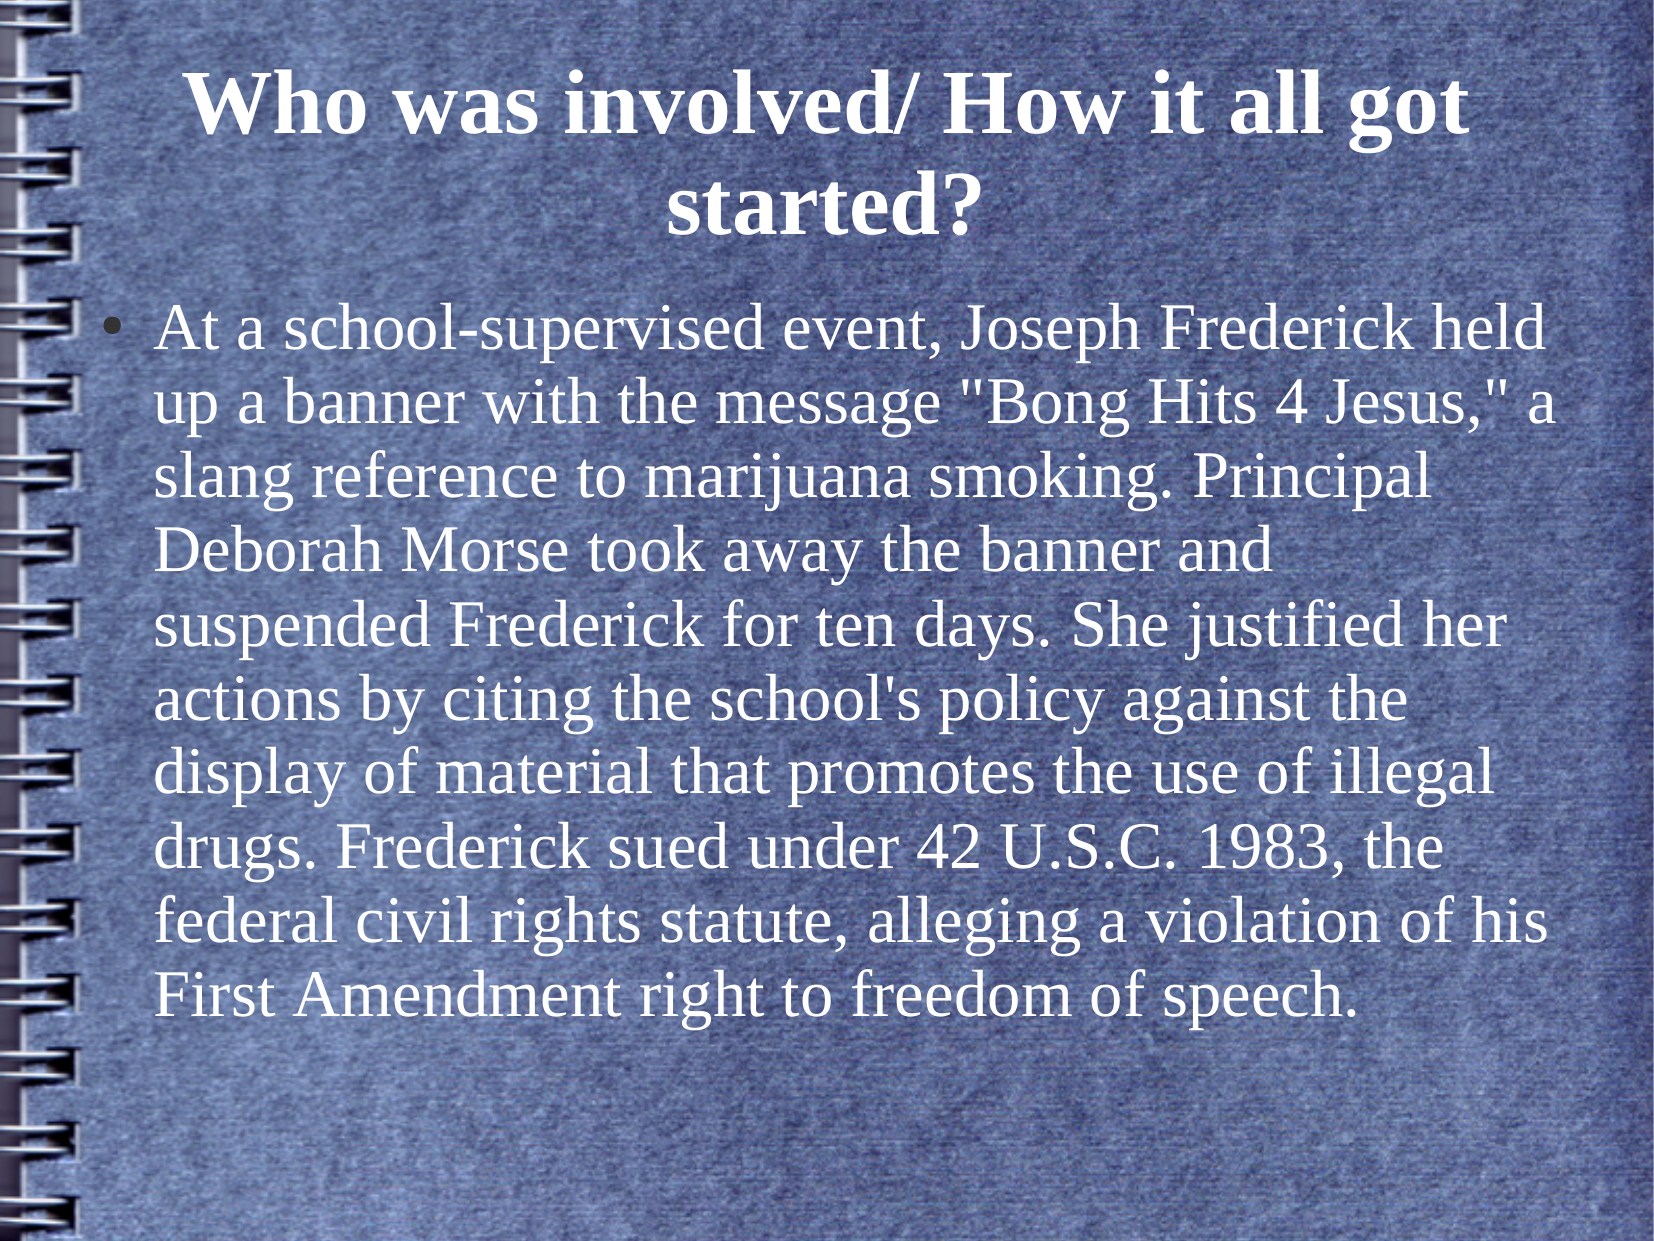

# Who was involved/ How it all got started?
At a school-supervised event, Joseph Frederick held up a banner with the message "Bong Hits 4 Jesus," a slang reference to marijuana smoking. Principal Deborah Morse took away the banner and suspended Frederick for ten days. She justified her actions by citing the school's policy against the display of material that promotes the use of illegal drugs. Frederick sued under 42 U.S.C. 1983, the federal civil rights statute, alleging a violation of his First Amendment right to freedom of speech.